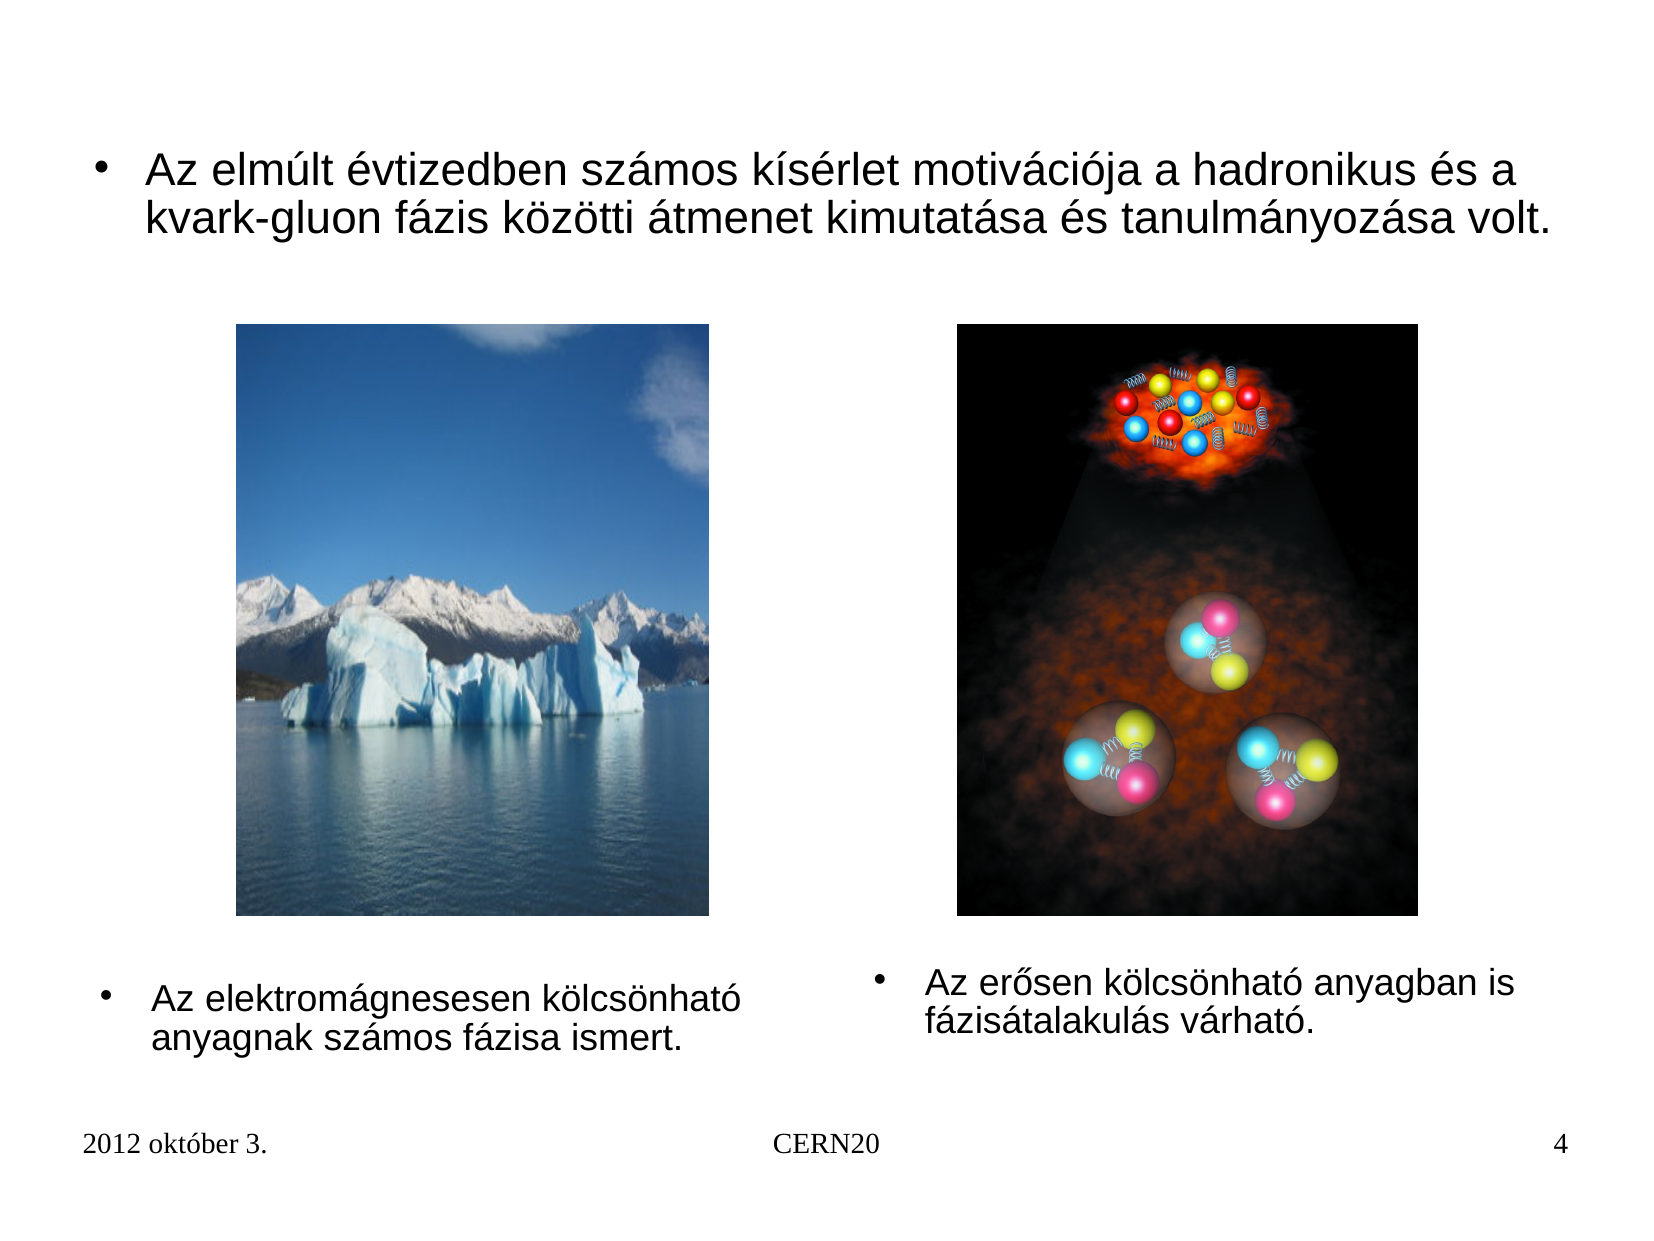

Az elmúlt évtizedben számos kísérlet motivációja a hadronikus és a kvark-gluon fázis közötti átmenet kimutatása és tanulmányozása volt.
Az erősen kölcsönható anyagban is fázisátalakulás várható.
# Az elektromágnesesen kölcsönható anyagnak számos fázisa ismert.
2012 október 3.
CERN20
4